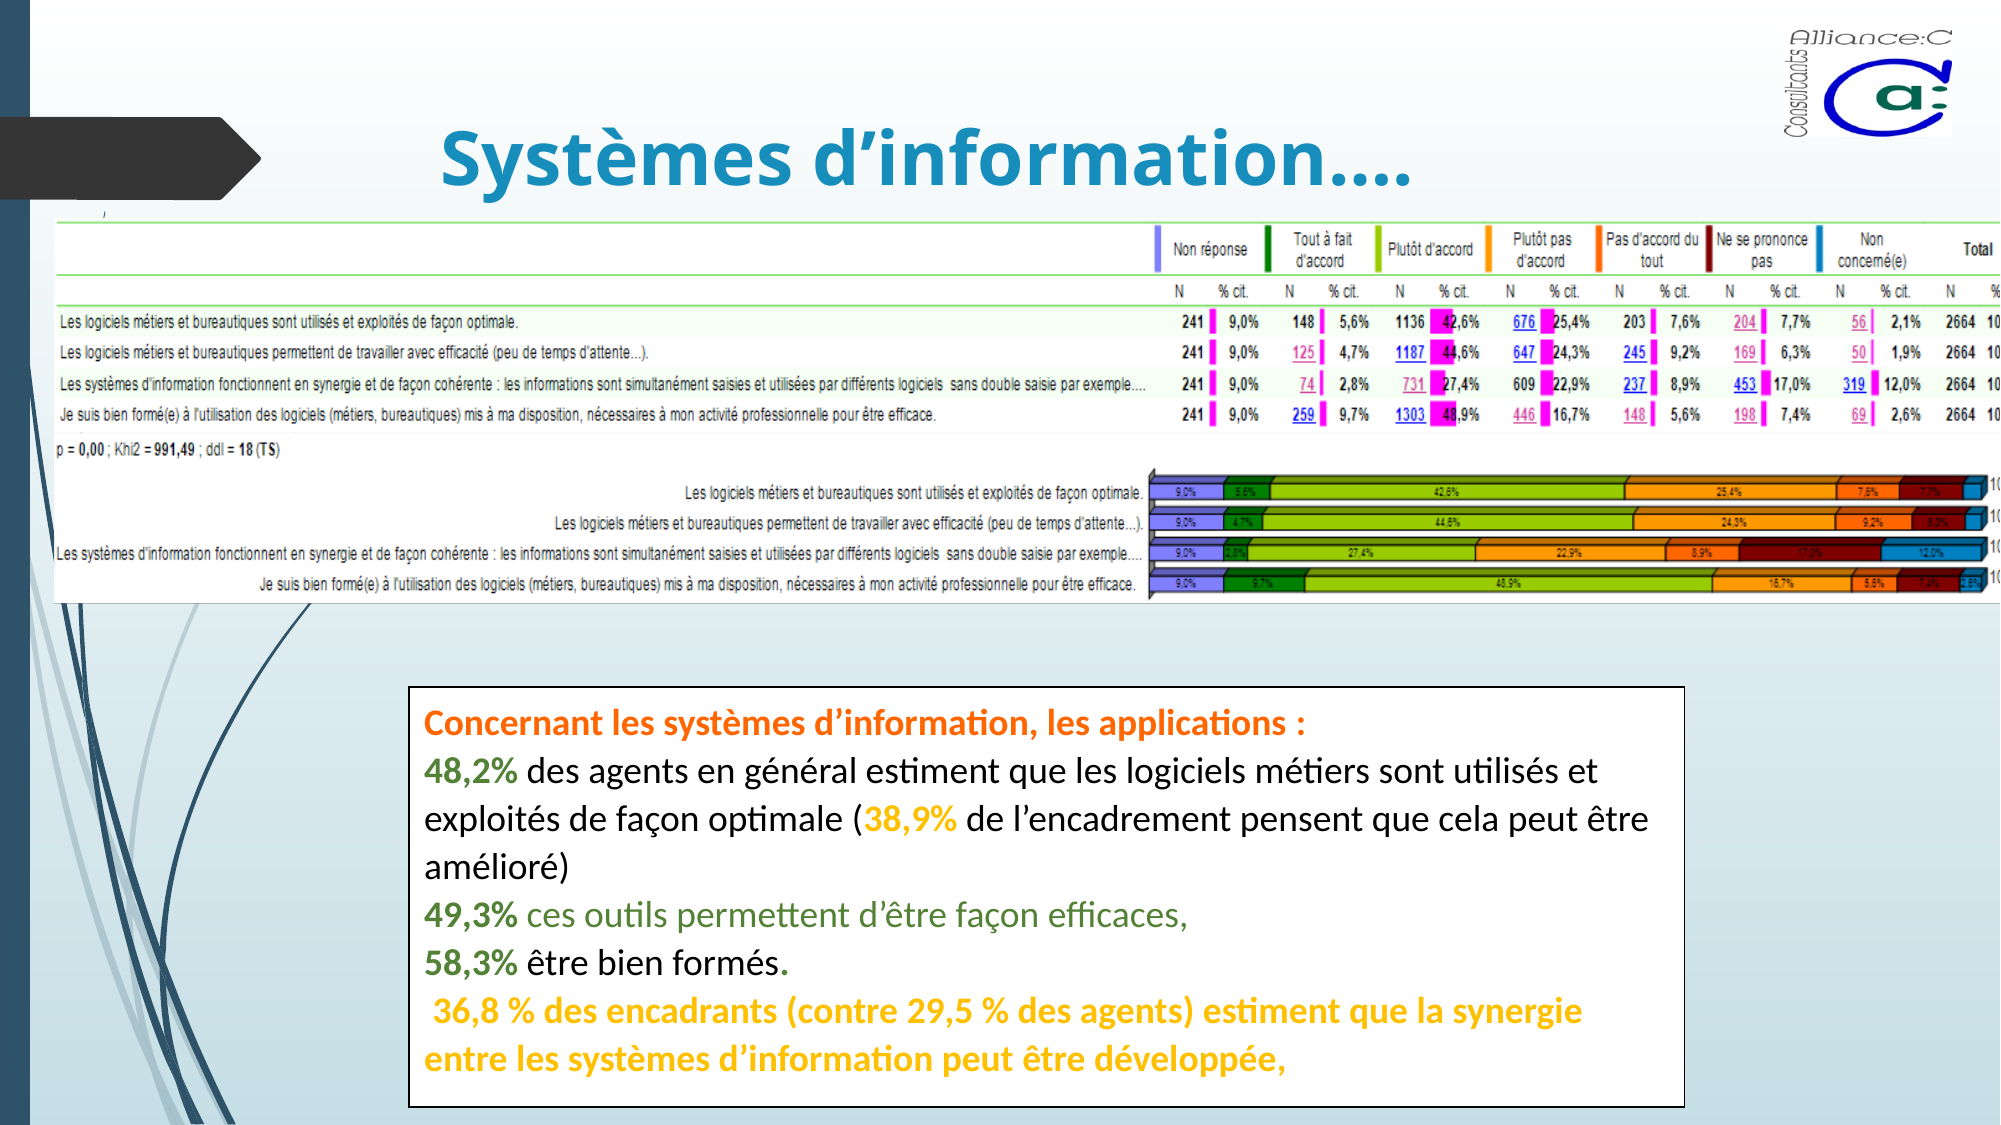

# Systèmes d’information….
Concernant les systèmes d’information, les applications :
48,2% des agents en général estiment que les logiciels métiers sont utilisés et exploités de façon optimale (38,9% de l’encadrement pensent que cela peut être amélioré)
49,3% ces outils permettent d’être façon efficaces,
58,3% être bien formés.
 36,8 % des encadrants (contre 29,5 % des agents) estiment que la synergie entre les systèmes d’information peut être développée,